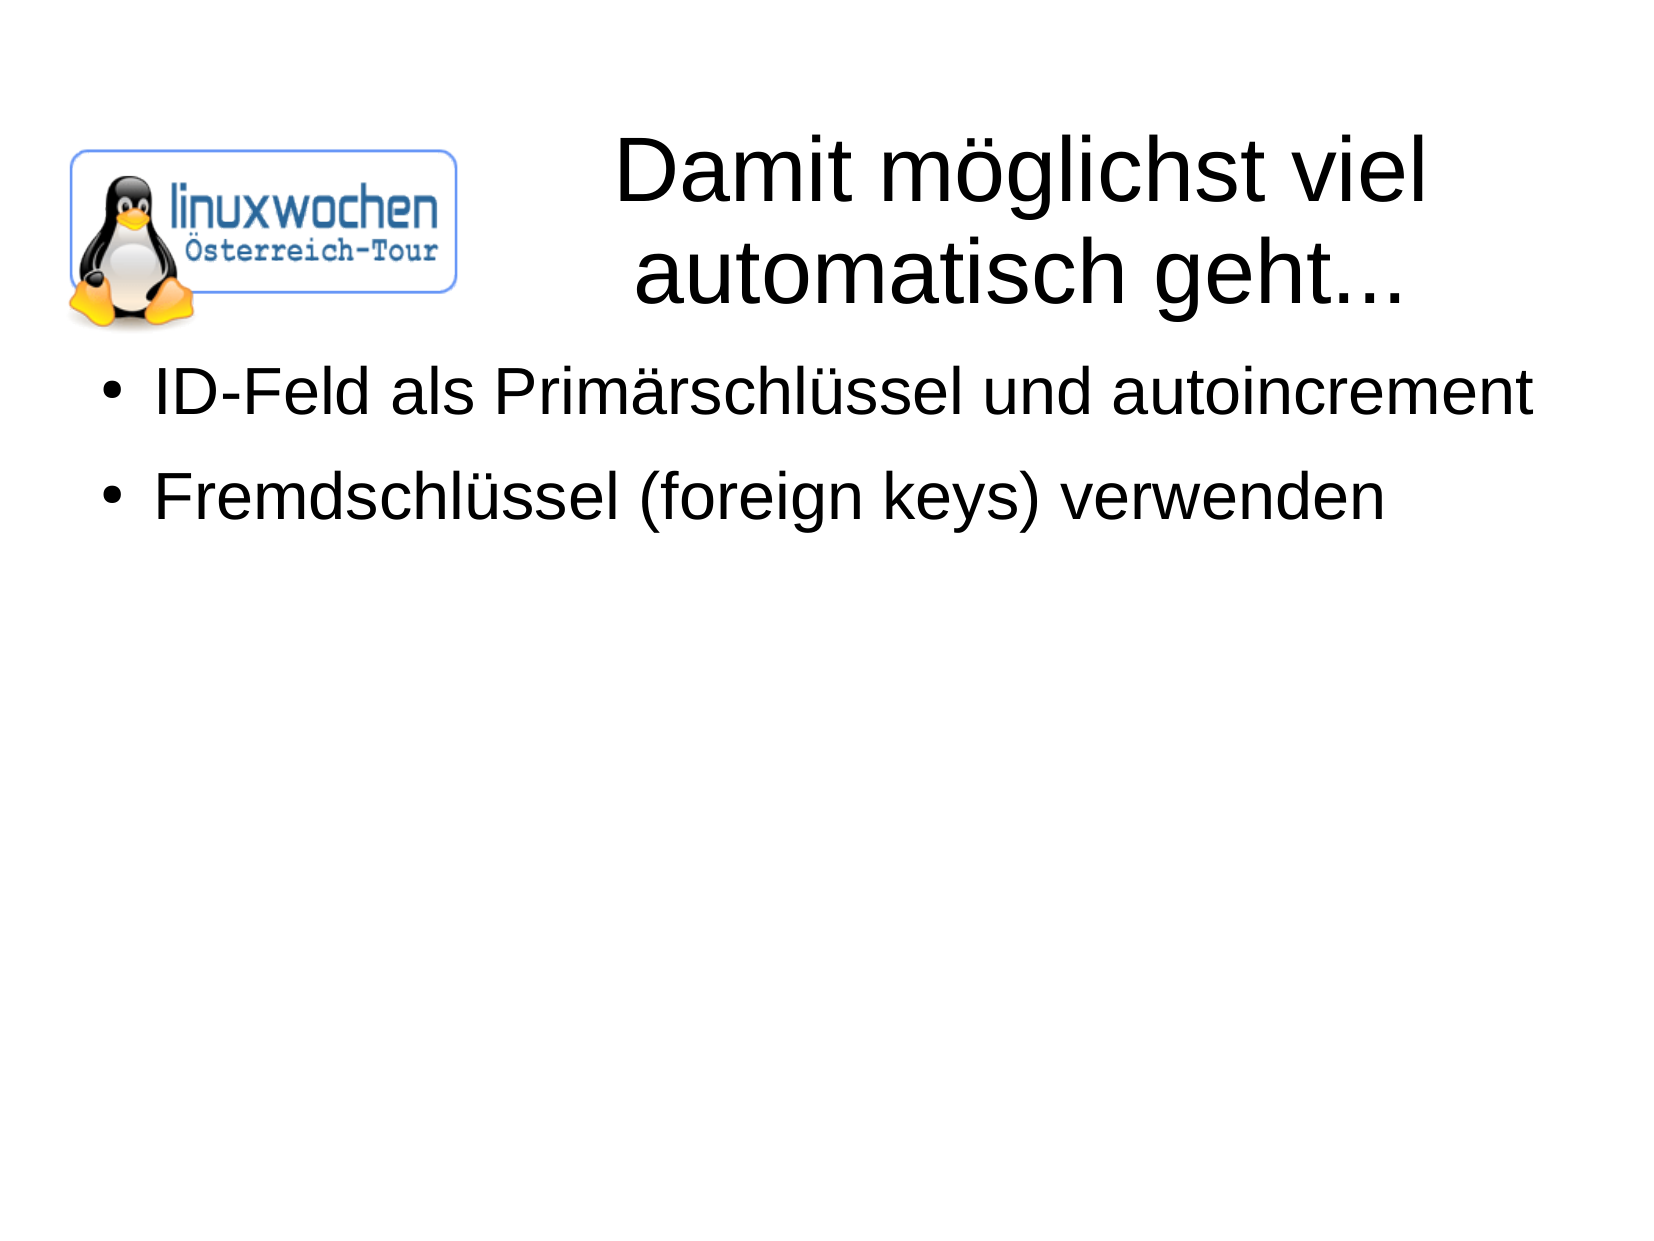

# Damit möglichst viel automatisch geht...
ID-Feld als Primärschlüssel und autoincrement
Fremdschlüssel (foreign keys) verwenden